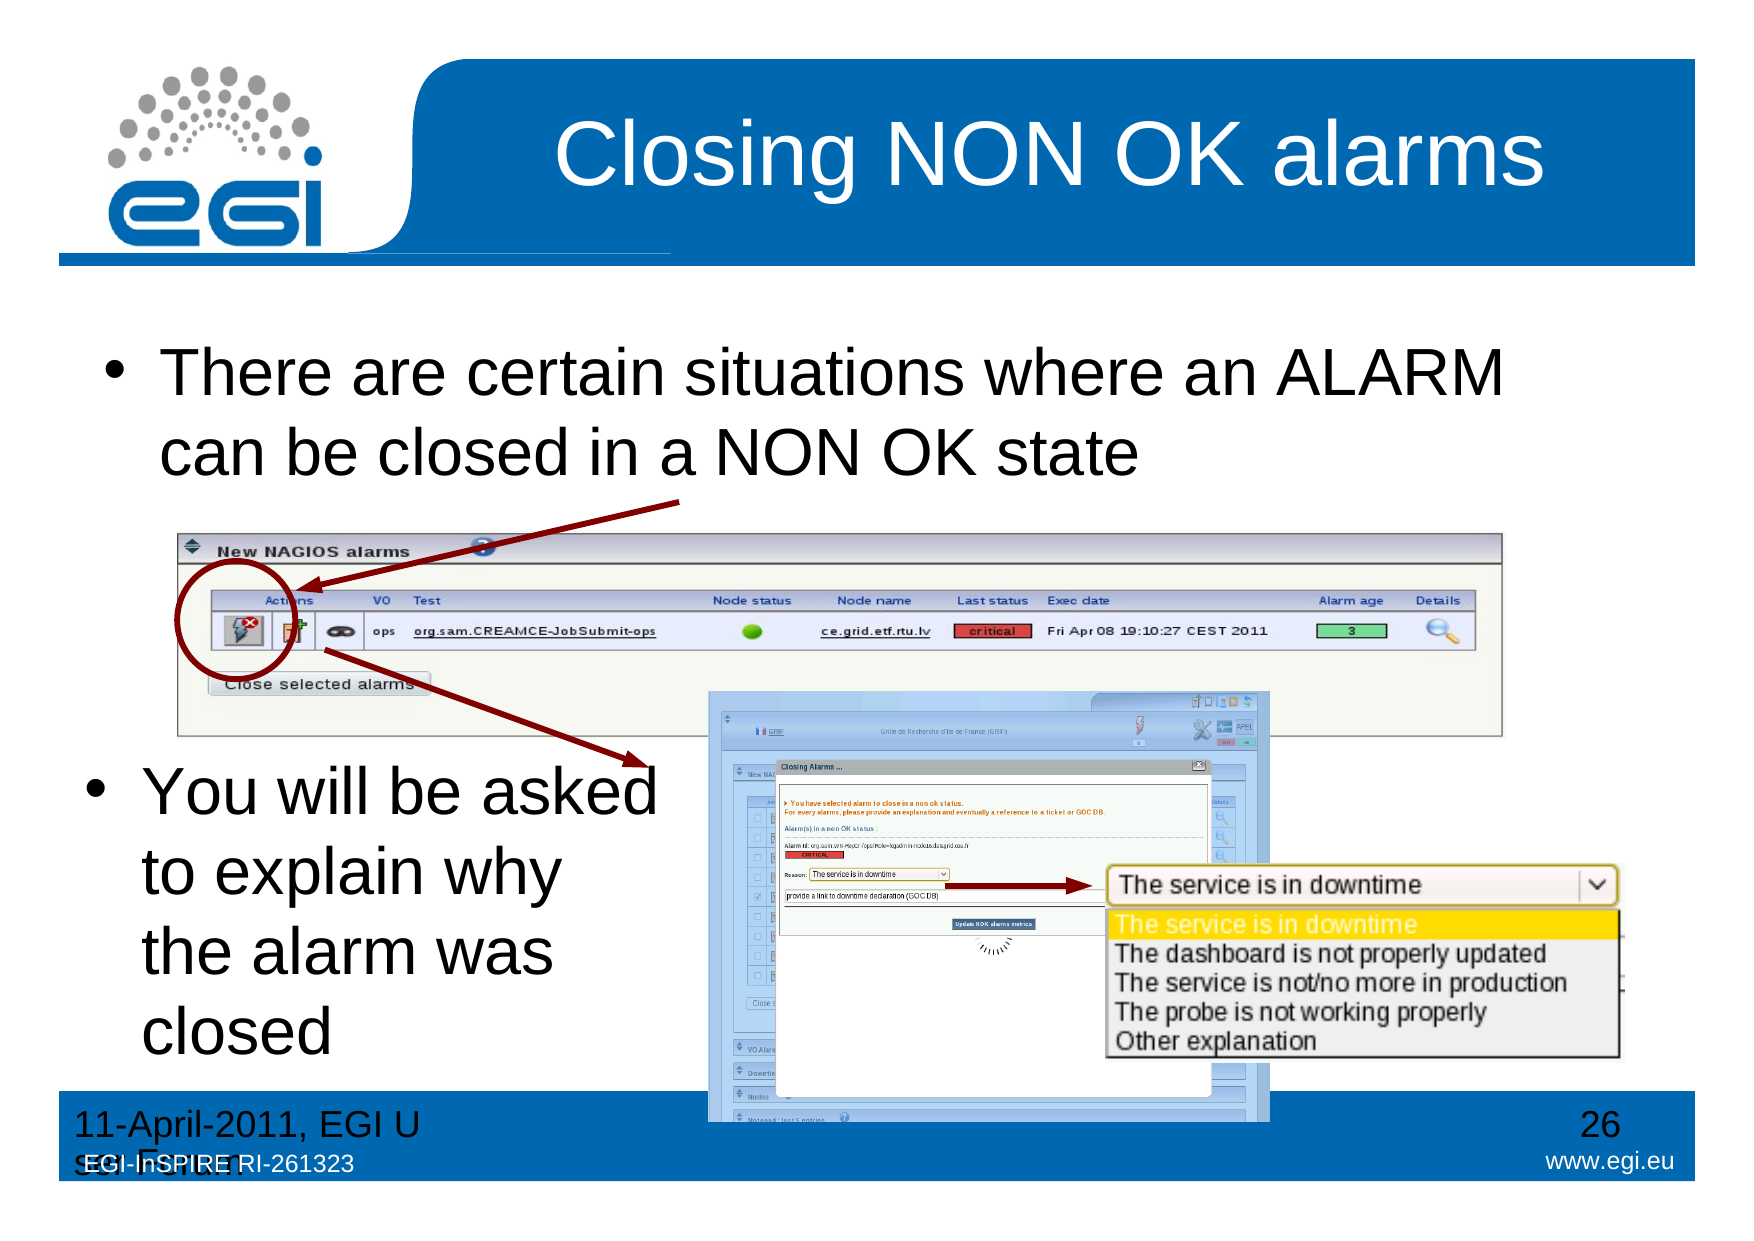

# Closing NON OK alarms
There are certain situations where an ALARM can be closed in a NON OK state
You will be asked to explain why the alarm was closed
11-April-2011, EGI User Forum
26
Training Guide